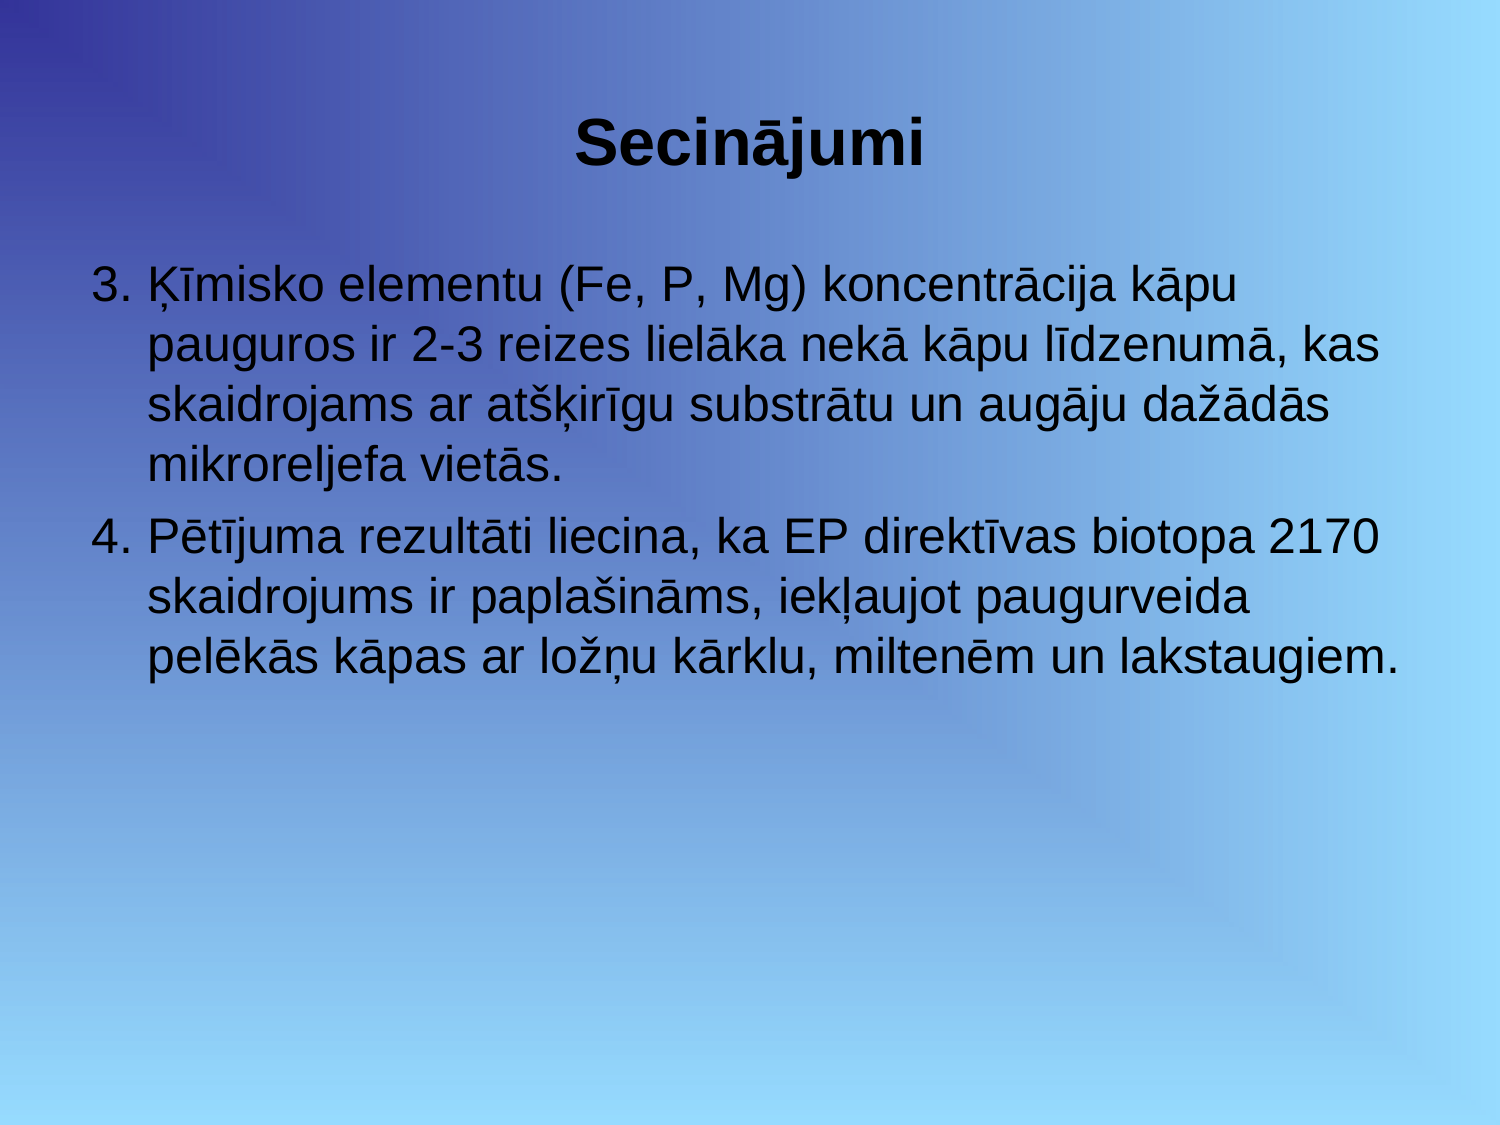

# Secinājumi
3. Ķīmisko elementu (Fe, P, Mg) koncentrācija kāpu pauguros ir 2-3 reizes lielāka nekā kāpu līdzenumā, kas skaidrojams ar atšķirīgu substrātu un augāju dažādās mikroreljefa vietās.
4. Pētījuma rezultāti liecina, ka EP direktīvas biotopa 2170 skaidrojums ir paplašināms, iekļaujot paugurveida pelēkās kāpas ar ložņu kārklu, miltenēm un lakstaugiem.